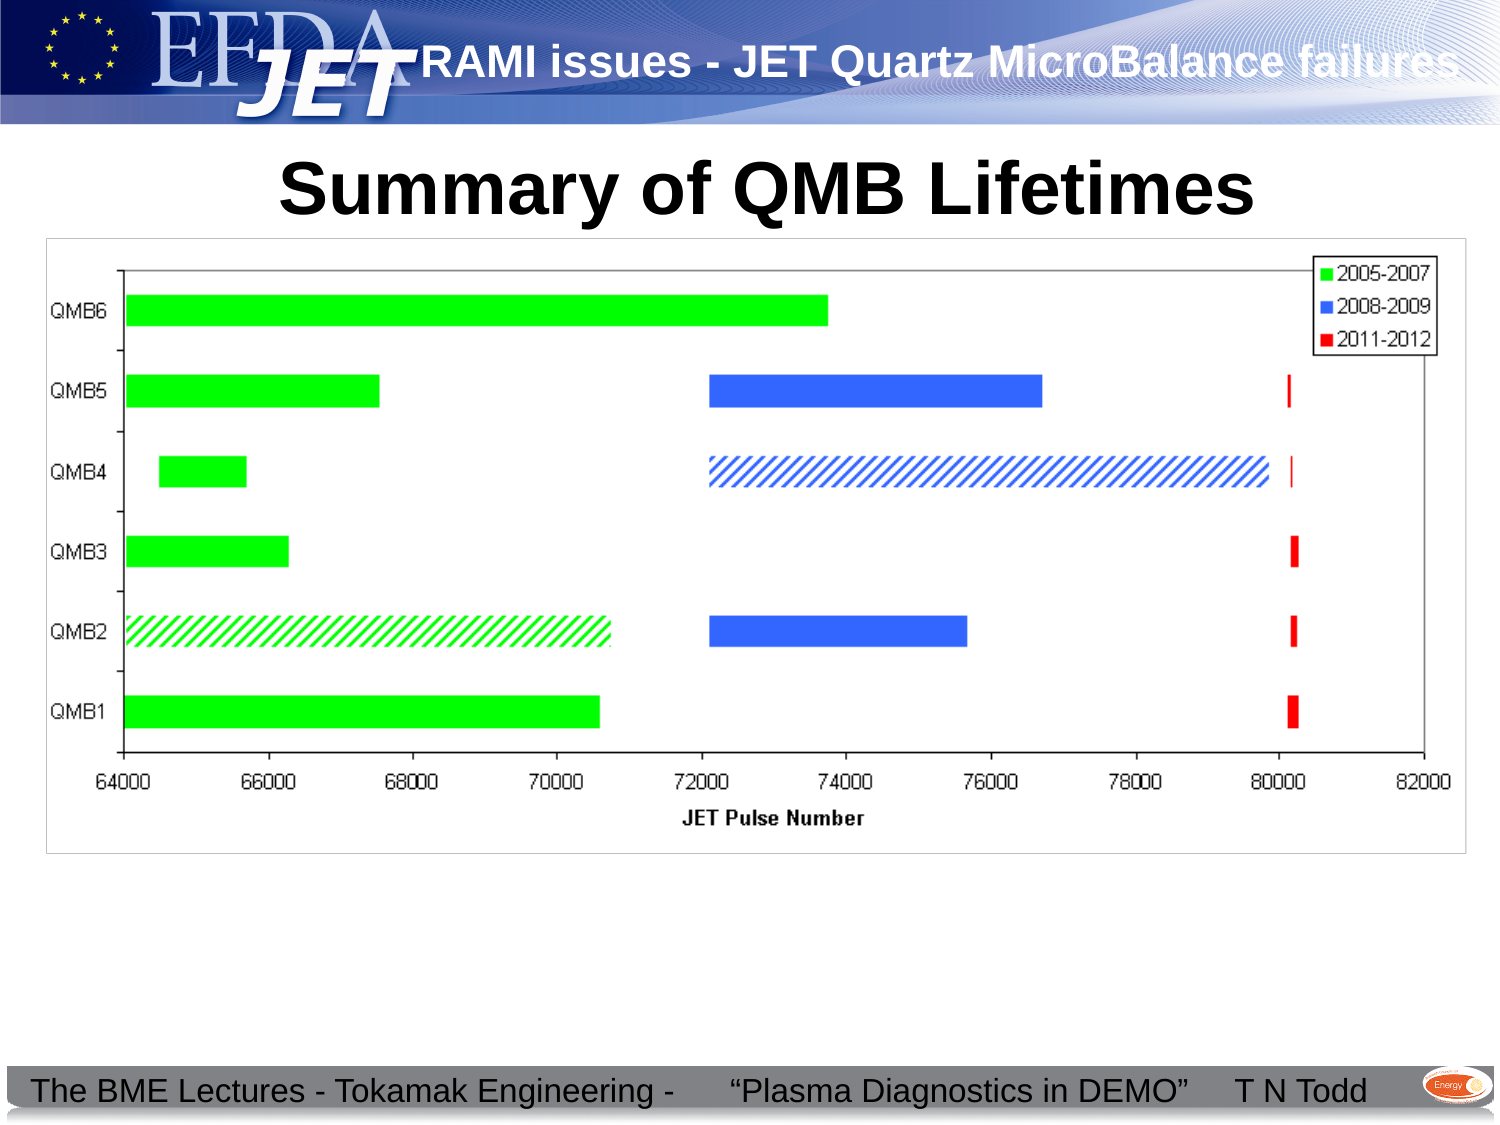

RAMI issues - JET Quartz MicroBalance failures
Summary of QMB Lifetimes